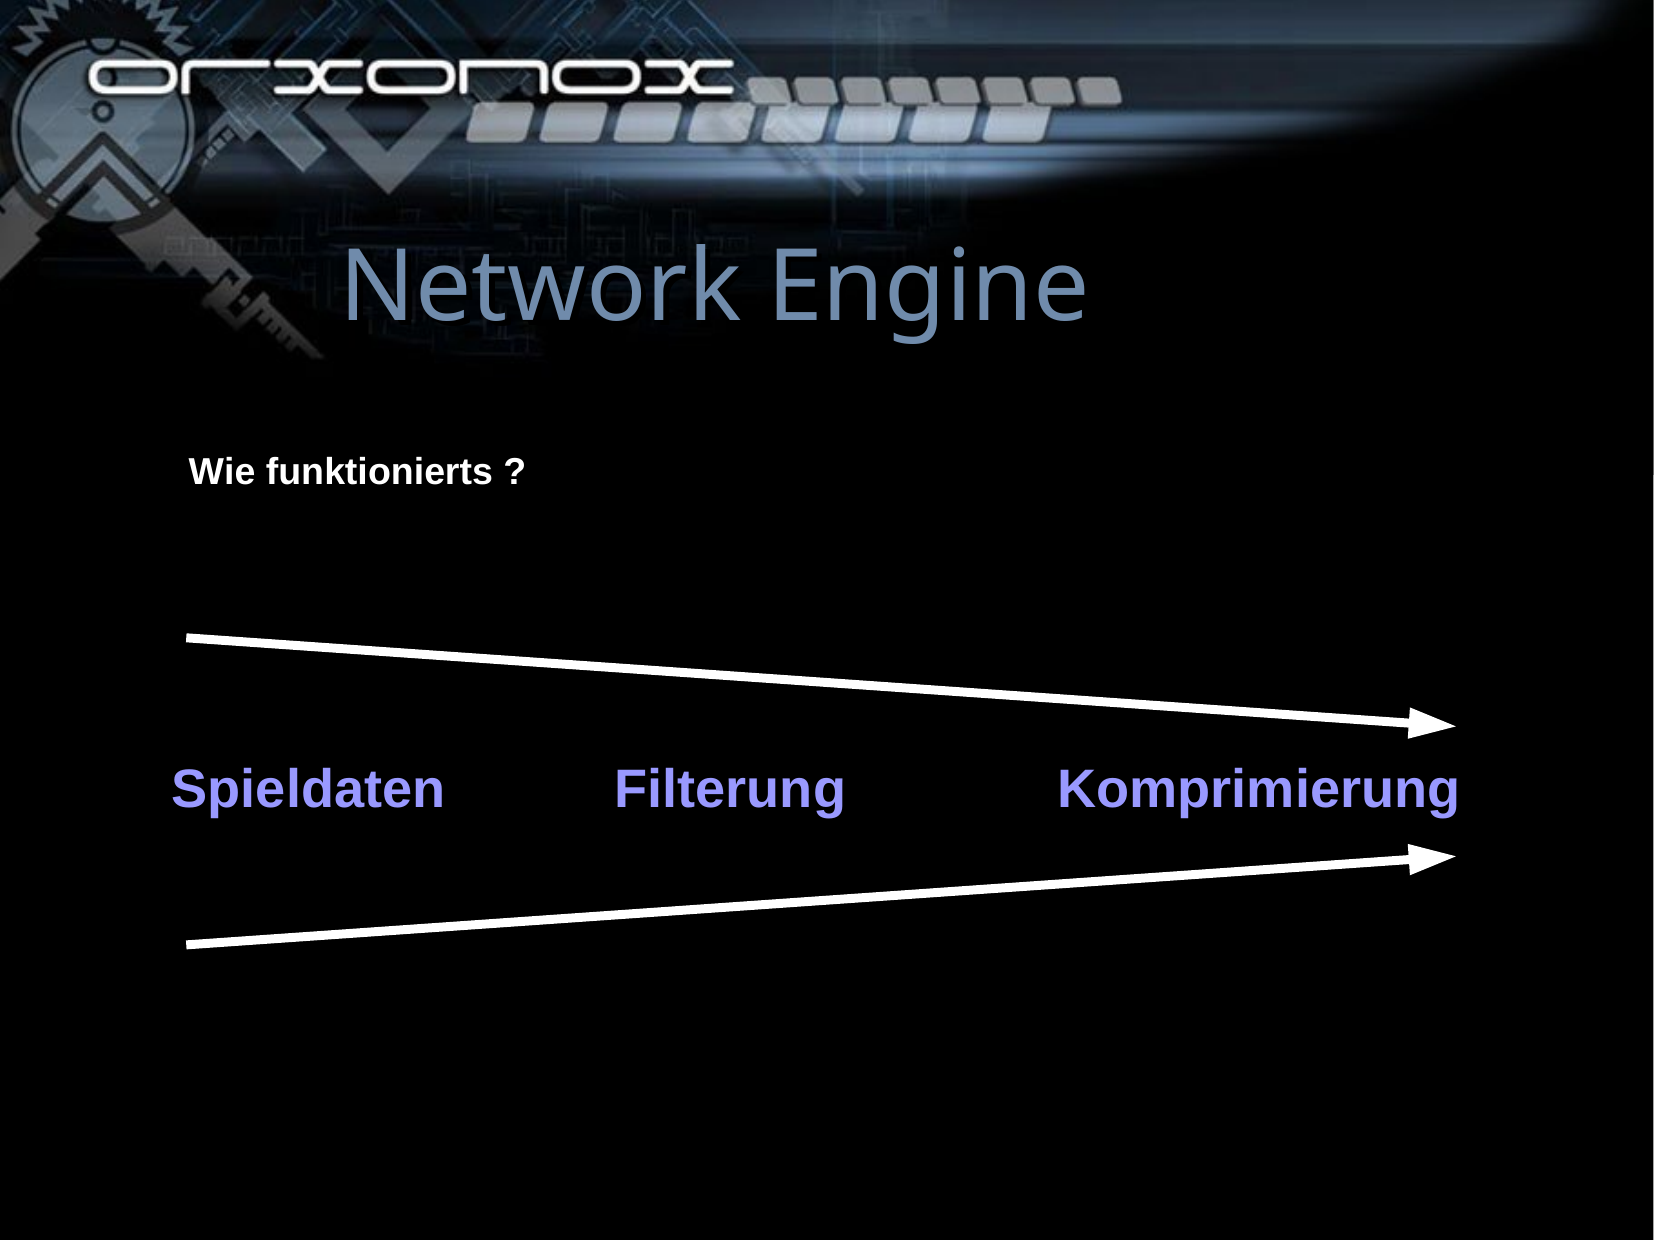

Network Engine
Wie funktionierts ?
Spieldaten 			Filterung 			Komprimierung